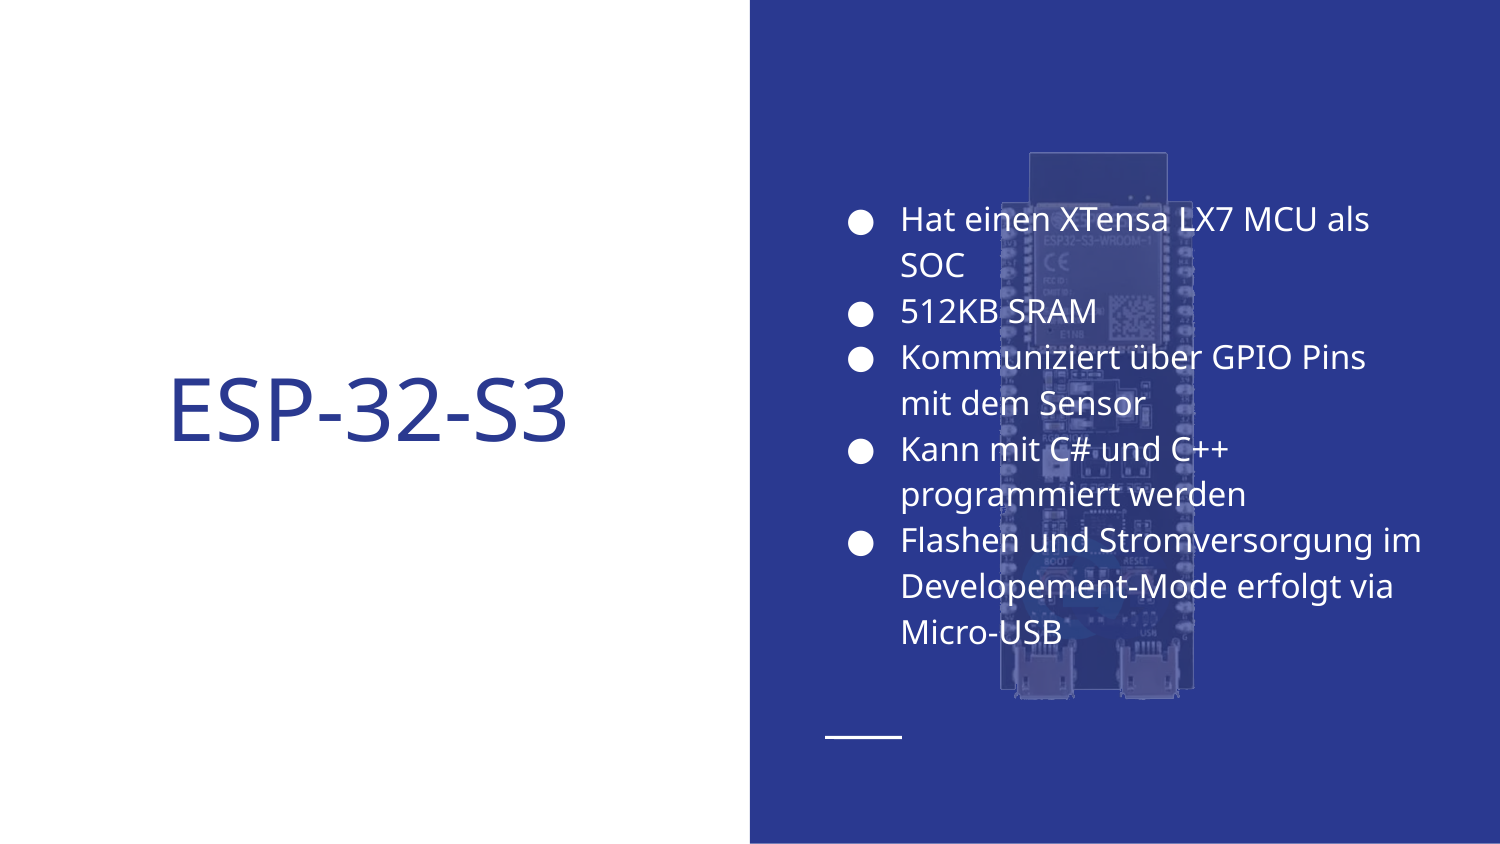

Hat einen XTensa LX7 MCU als SOC
512KB SRAM
Kommuniziert über GPIO Pins mit dem Sensor
Kann mit C# und C++ programmiert werden
Flashen und Stromversorgung im Developement-Mode erfolgt via Micro-USB
# ESP-32-S3